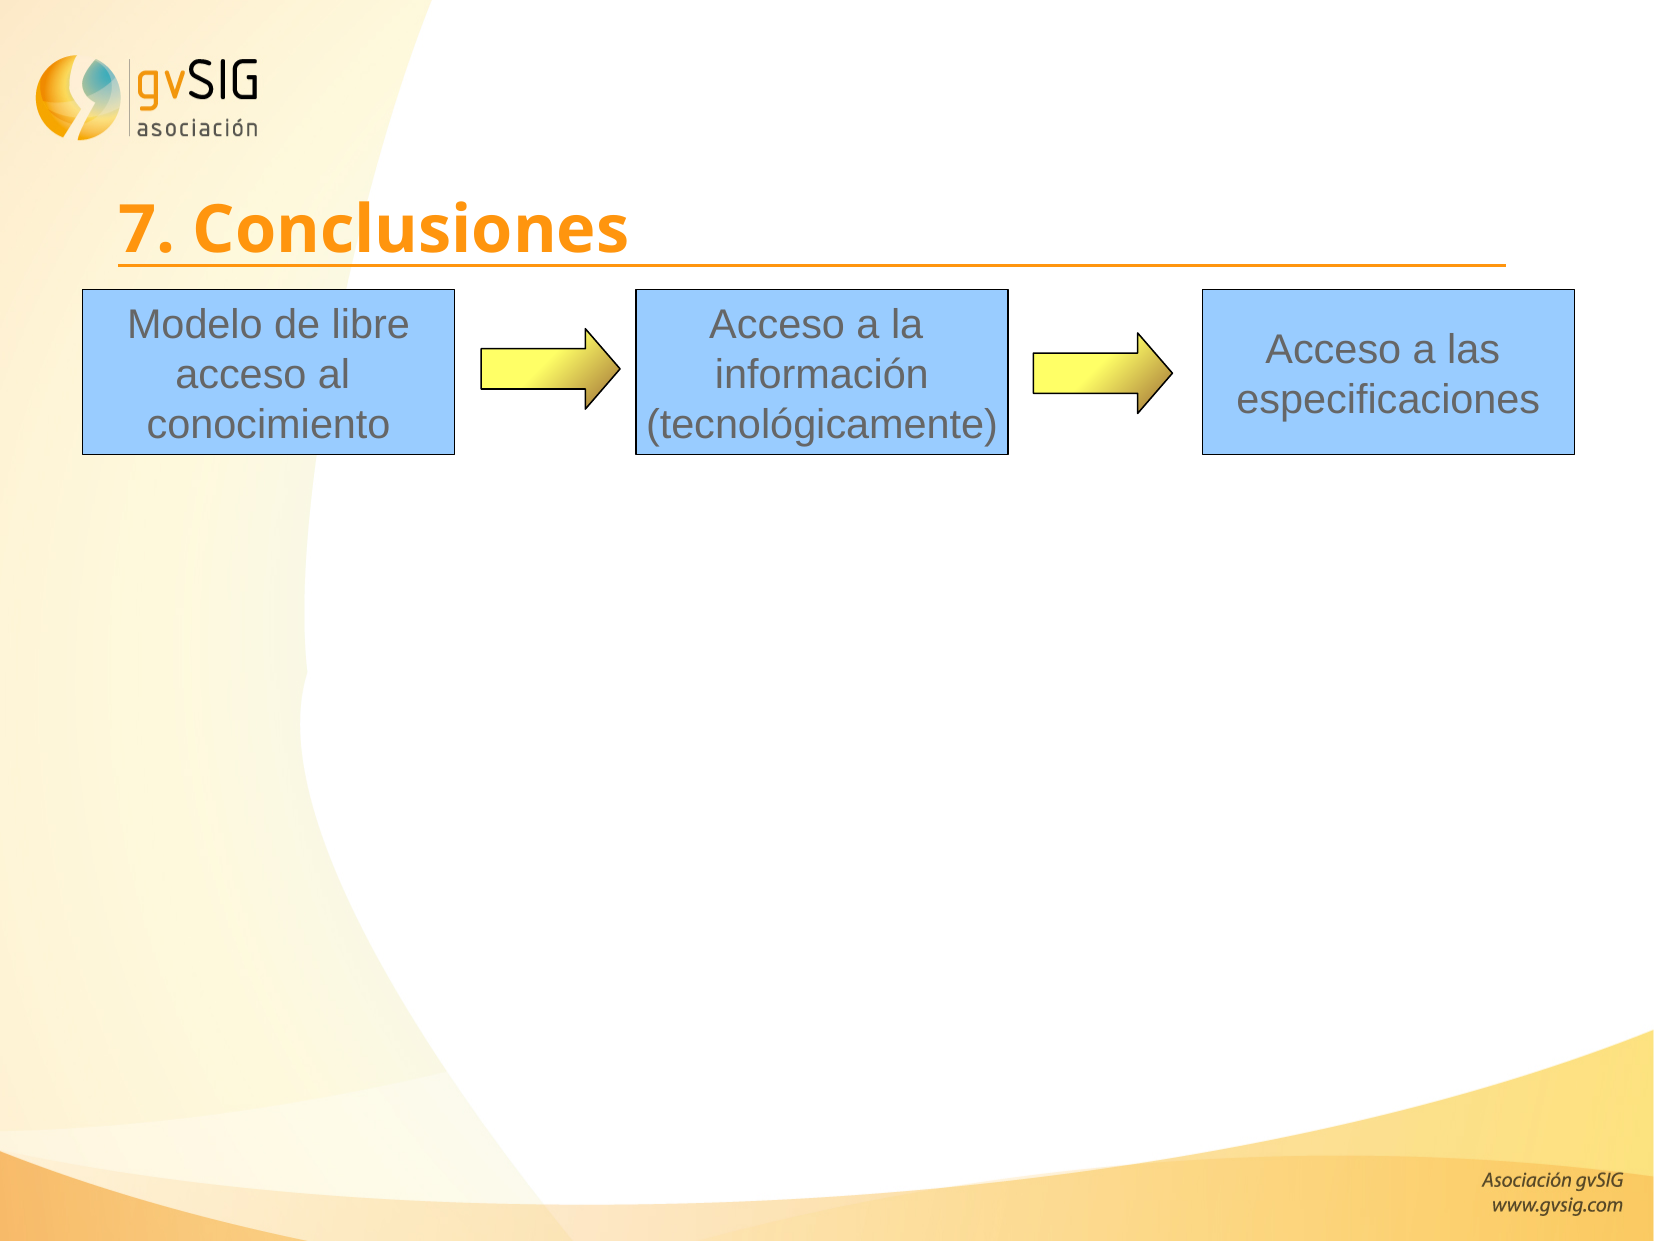

# 7. Conclusiones
Modelo de libre
acceso al
conocimiento
Acceso a la
información
(tecnológicamente)
Acceso a las
especificaciones